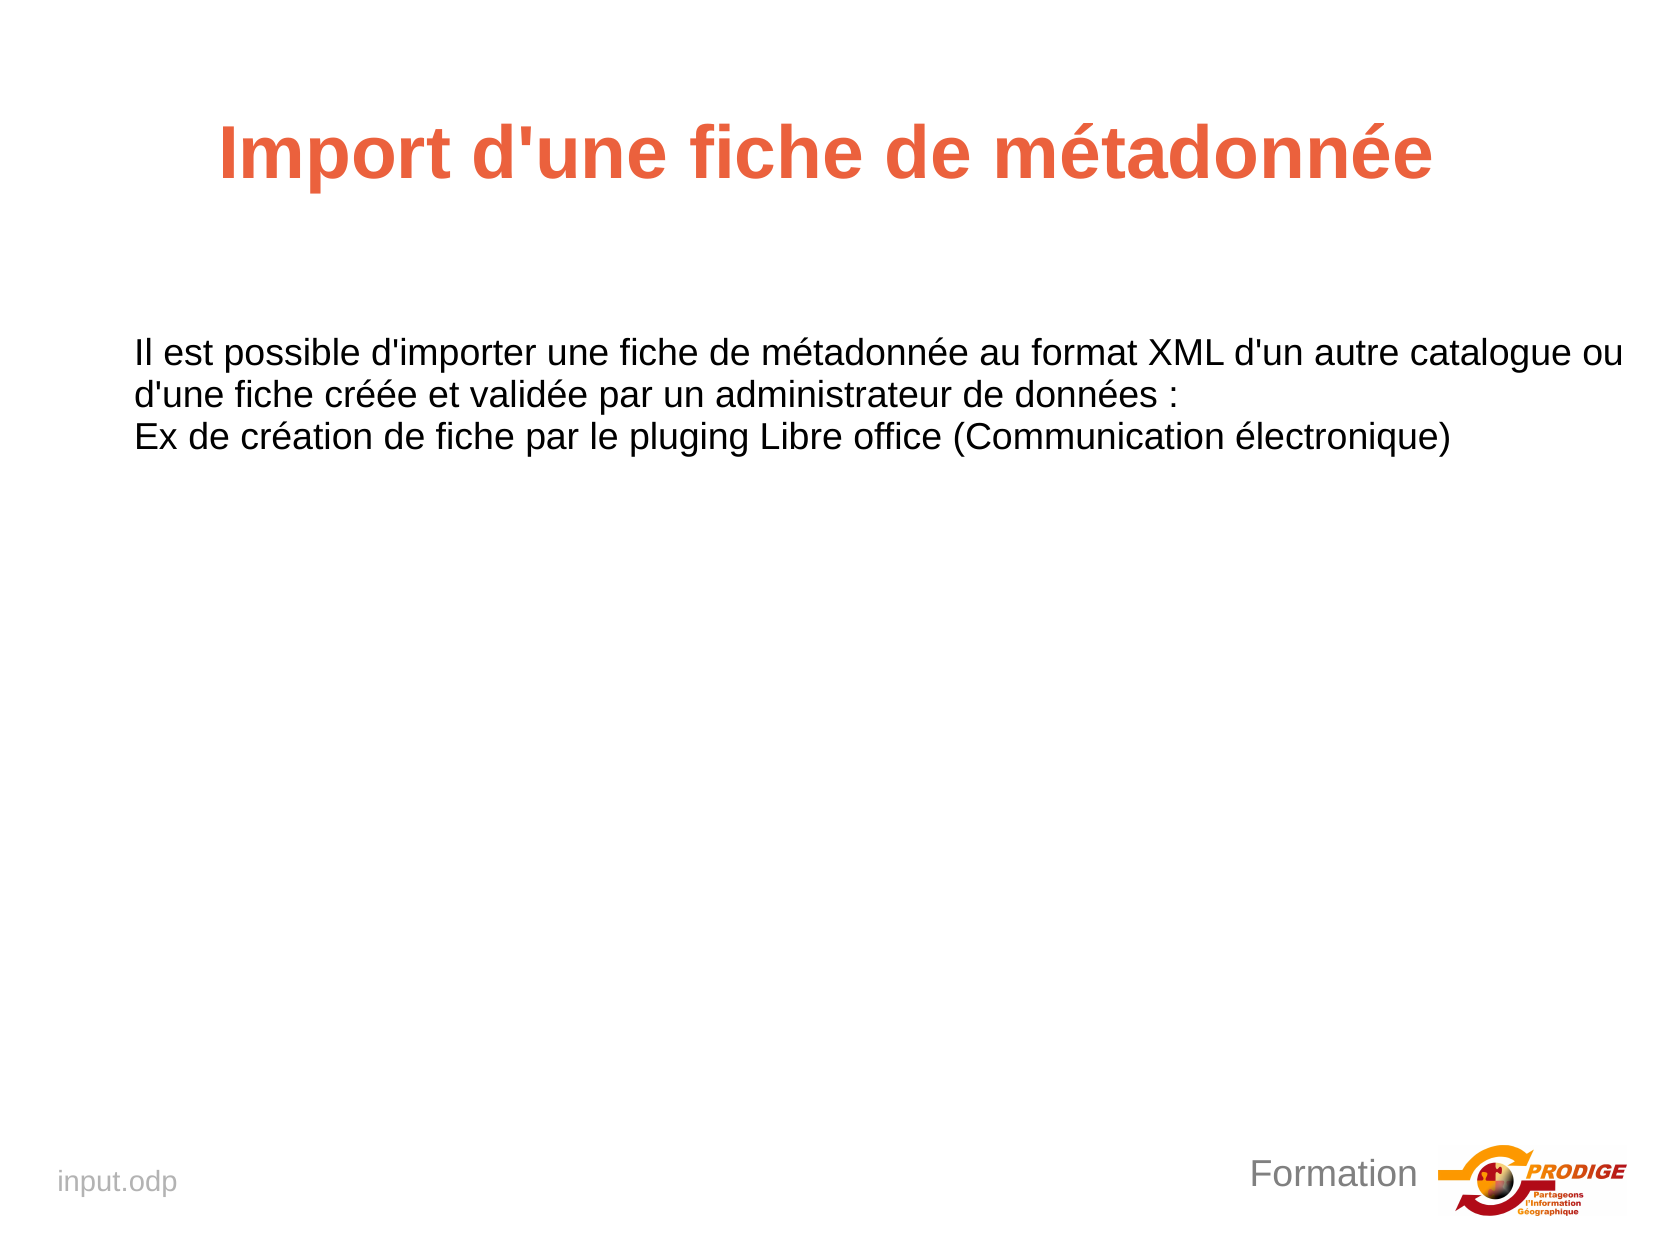

# Import d'une fiche de métadonnée
Il est possible d'importer une fiche de métadonnée au format XML d'un autre catalogue ou
d'une fiche créée et validée par un administrateur de données :
Ex de création de fiche par le pluging Libre office (Communication électronique)